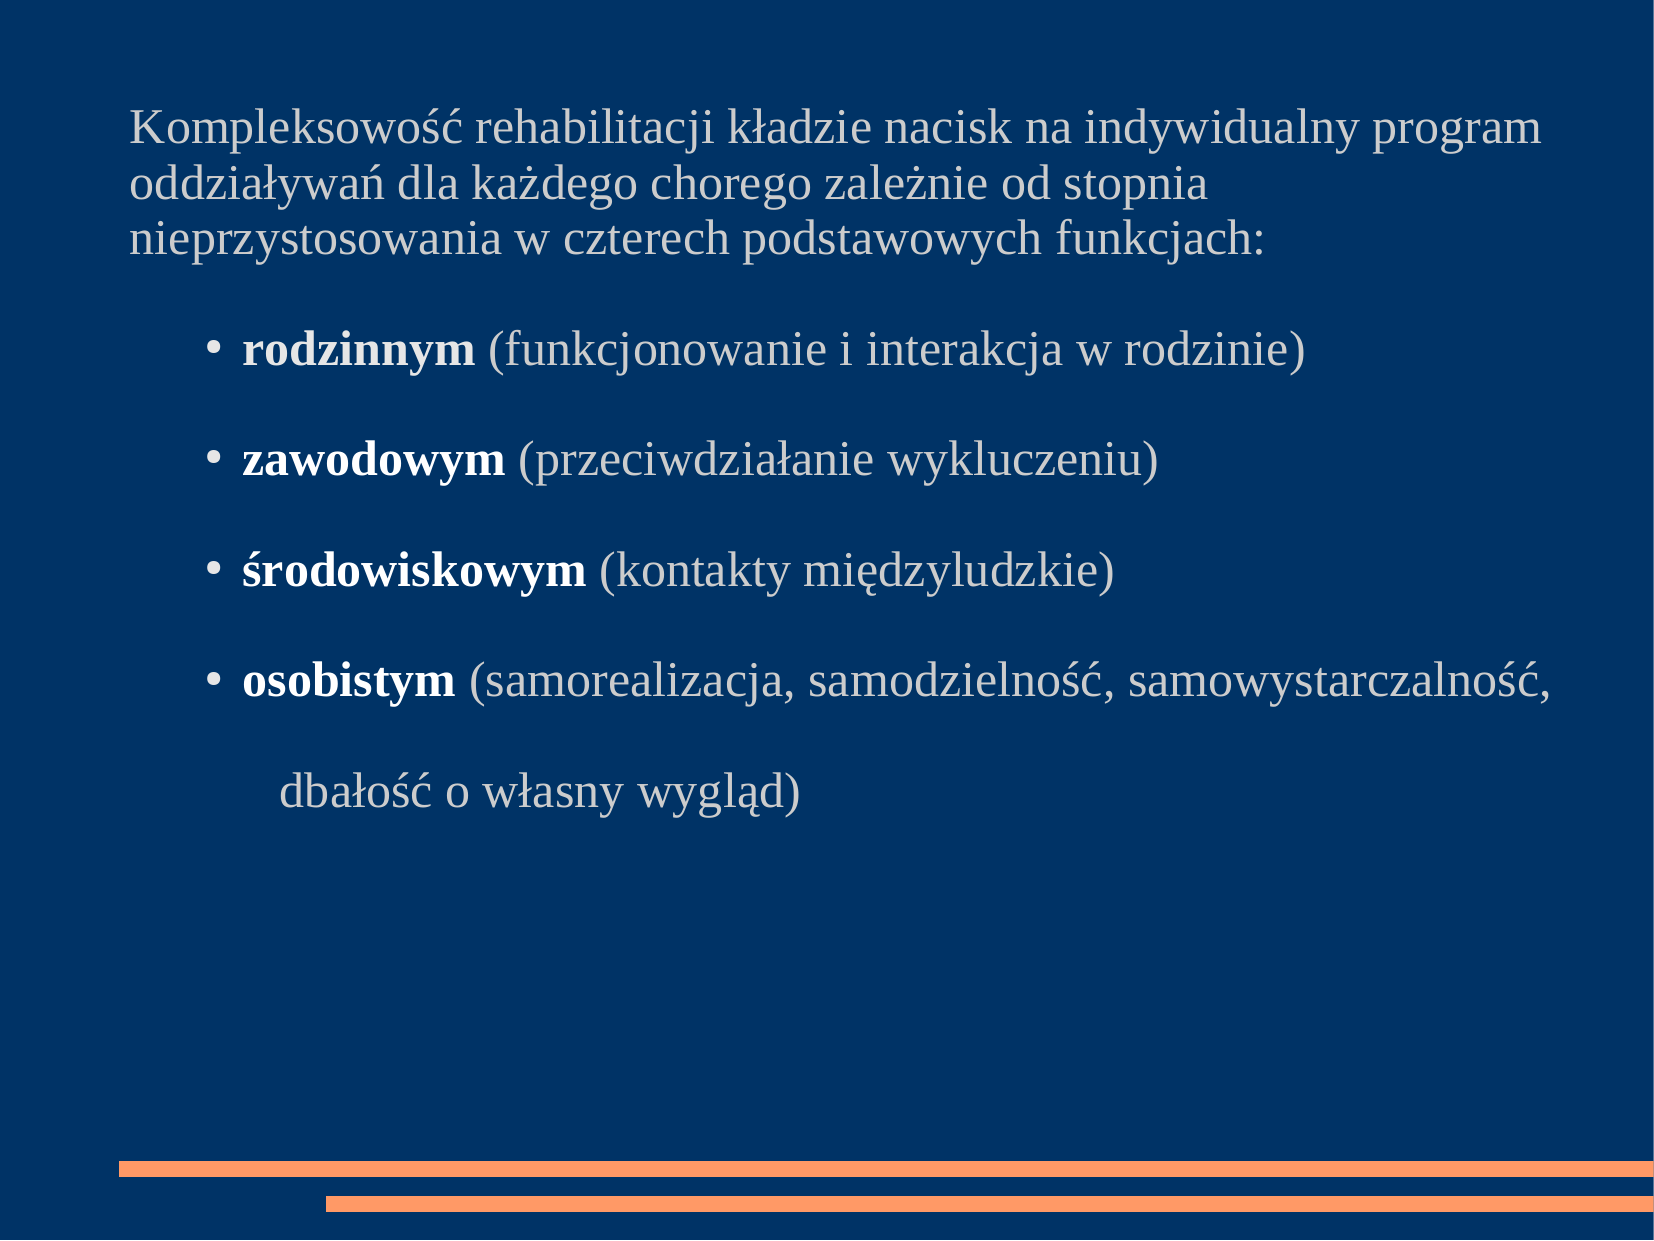

# Kompleksowość rehabilitacji kładzie nacisk na indywidualny program oddziaływań dla każdego chorego zależnie od stopnia nieprzystosowania w czterech podstawowych funkcjach:
rodzinnym (funkcjonowanie i interakcja w rodzinie)
zawodowym (przeciwdziałanie wykluczeniu)
środowiskowym (kontakty międzyludzkie)
osobistym (samorealizacja, samodzielność, samowystarczalność, dbałość o własny wygląd)